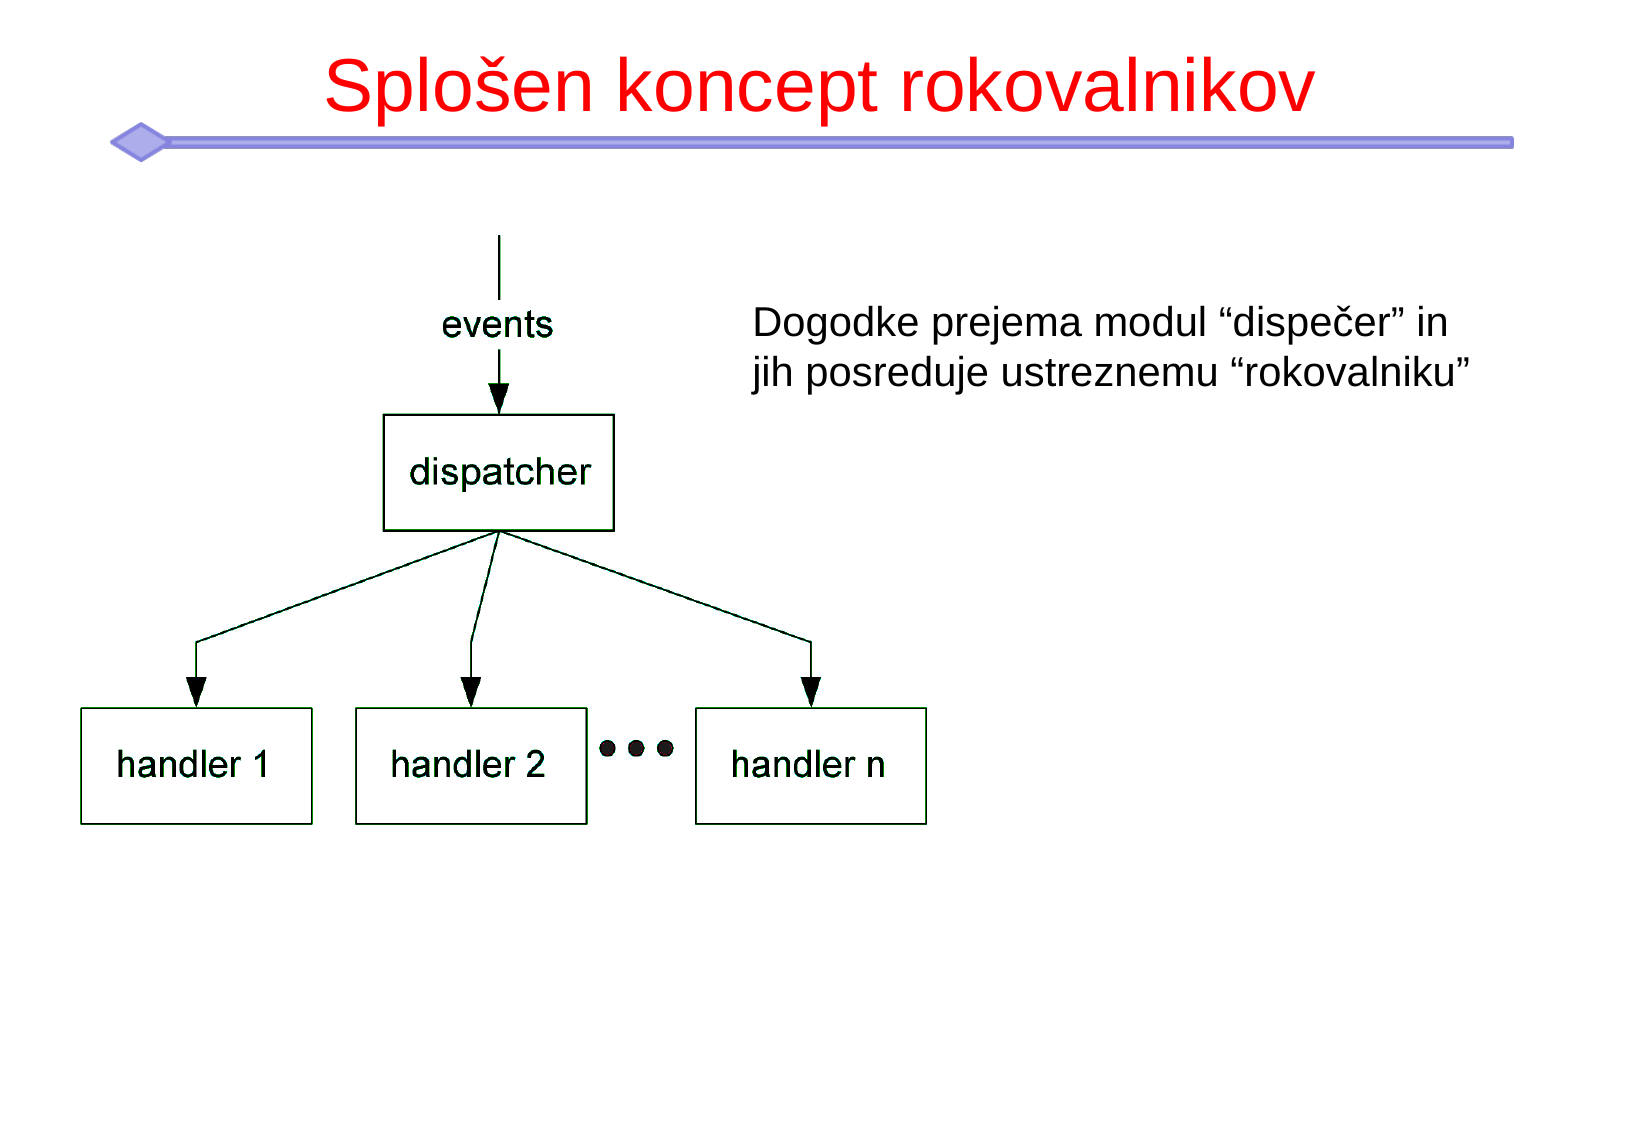

# Splošen koncept rokovalnikov
Dogodke prejema modul “dispečer” in jih posreduje ustreznemu “rokovalniku”